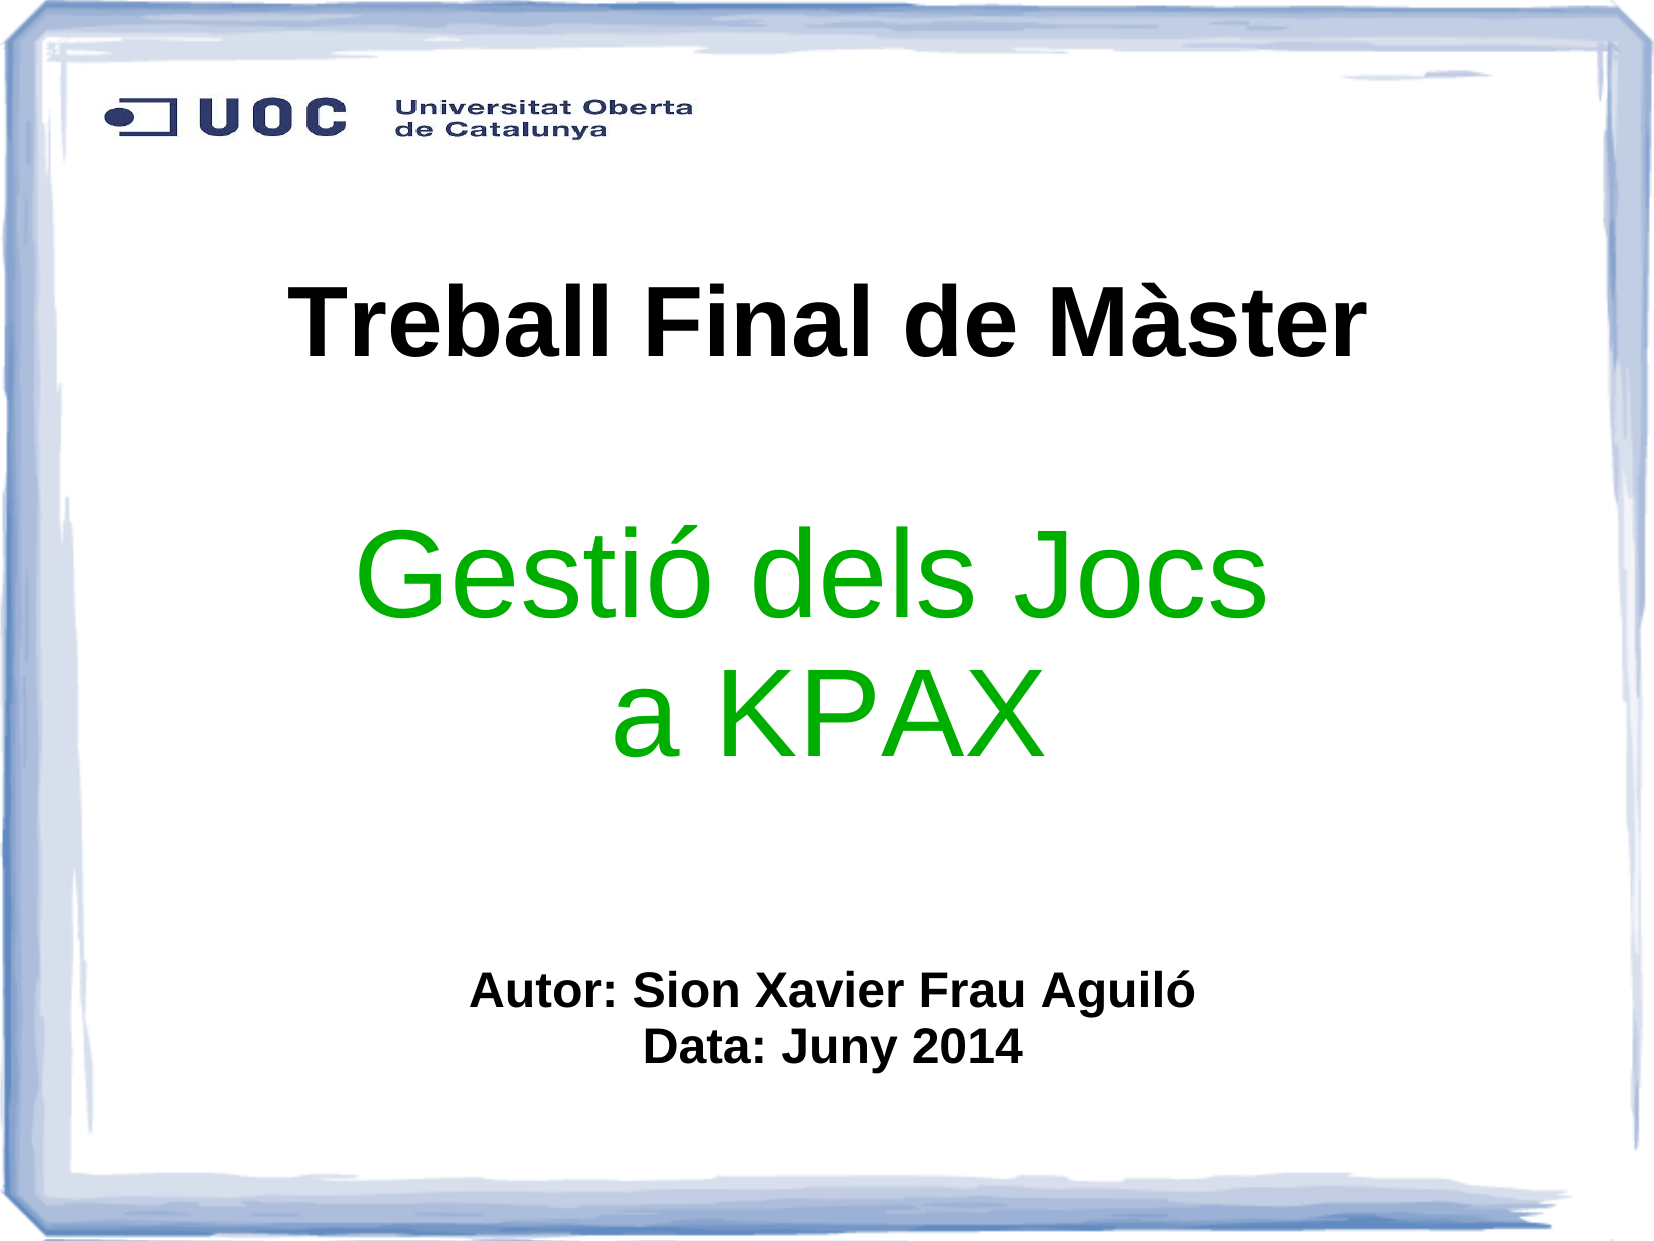

| Treball Final de Màster |
| --- |
Gestió dels Jocs
 a KPAX
# Autor: Sion Xavier Frau Aguiló Data: Juny 2014